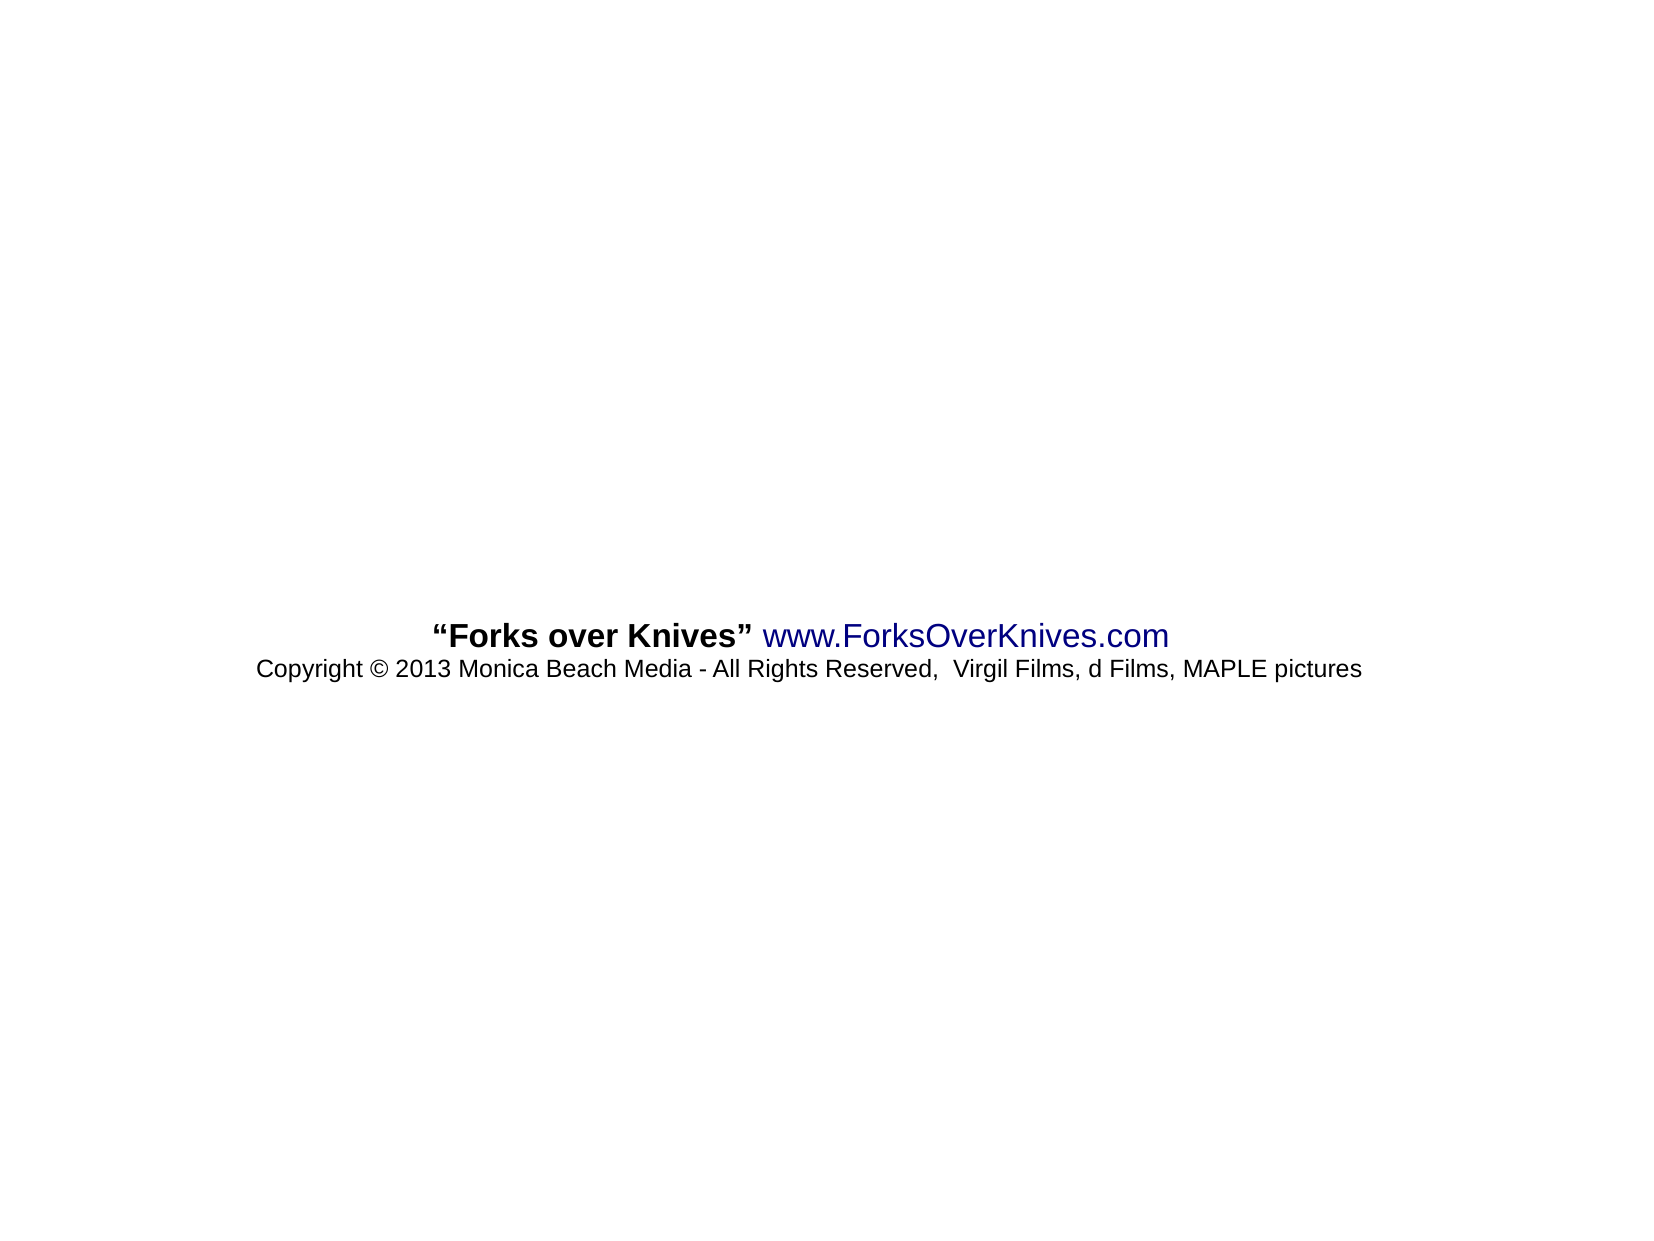

# “Forks over Knives” www.ForksOverKnives.com
Copyright © 2013 Monica Beach Media - All Rights Reserved, Virgil Films, d Films, MAPLE pictures